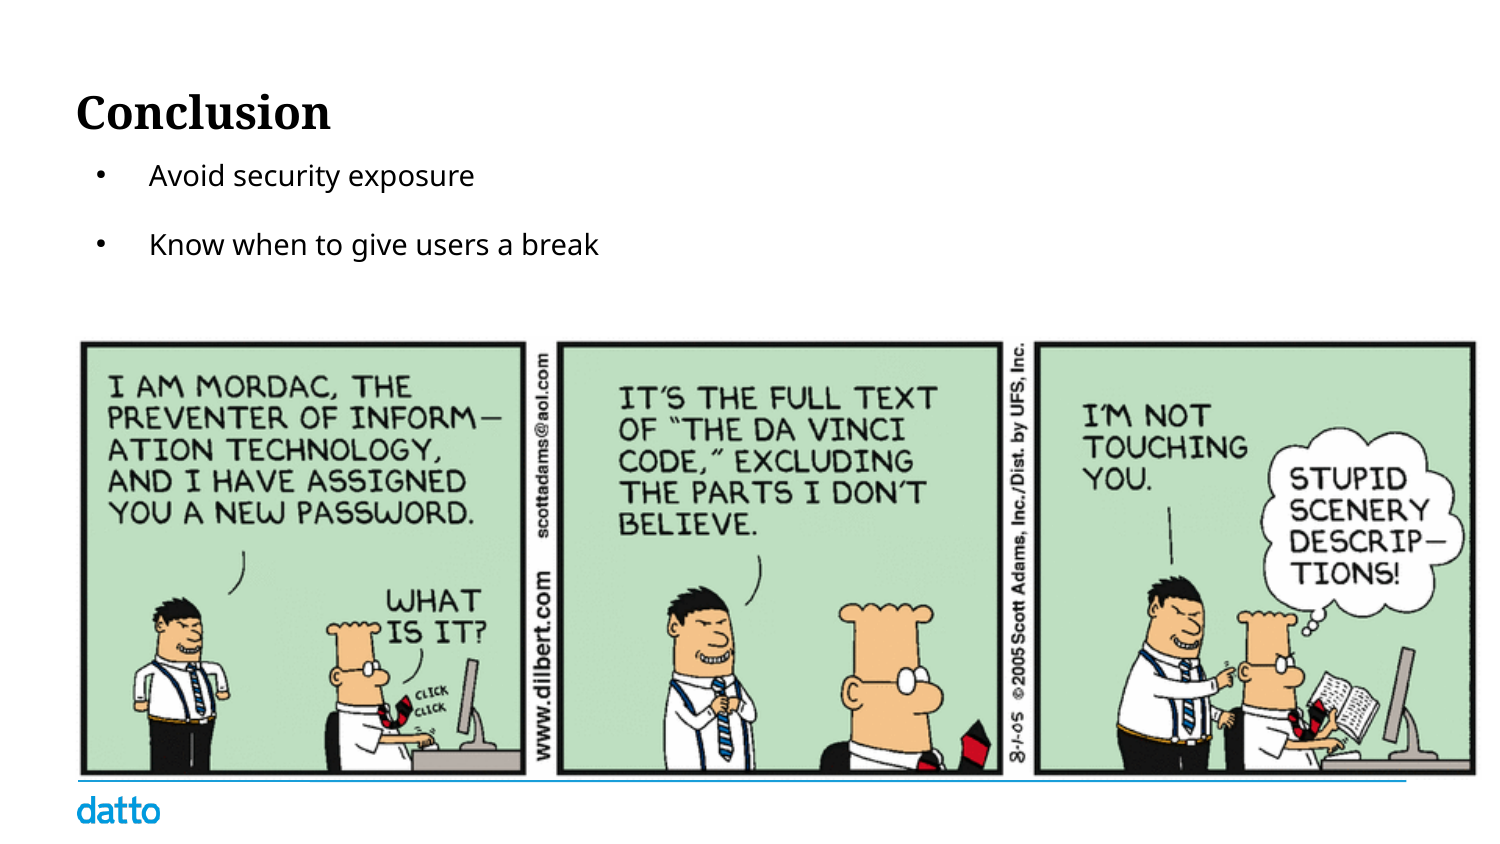

# Conclusion
Avoid security exposure
Know when to give users a break